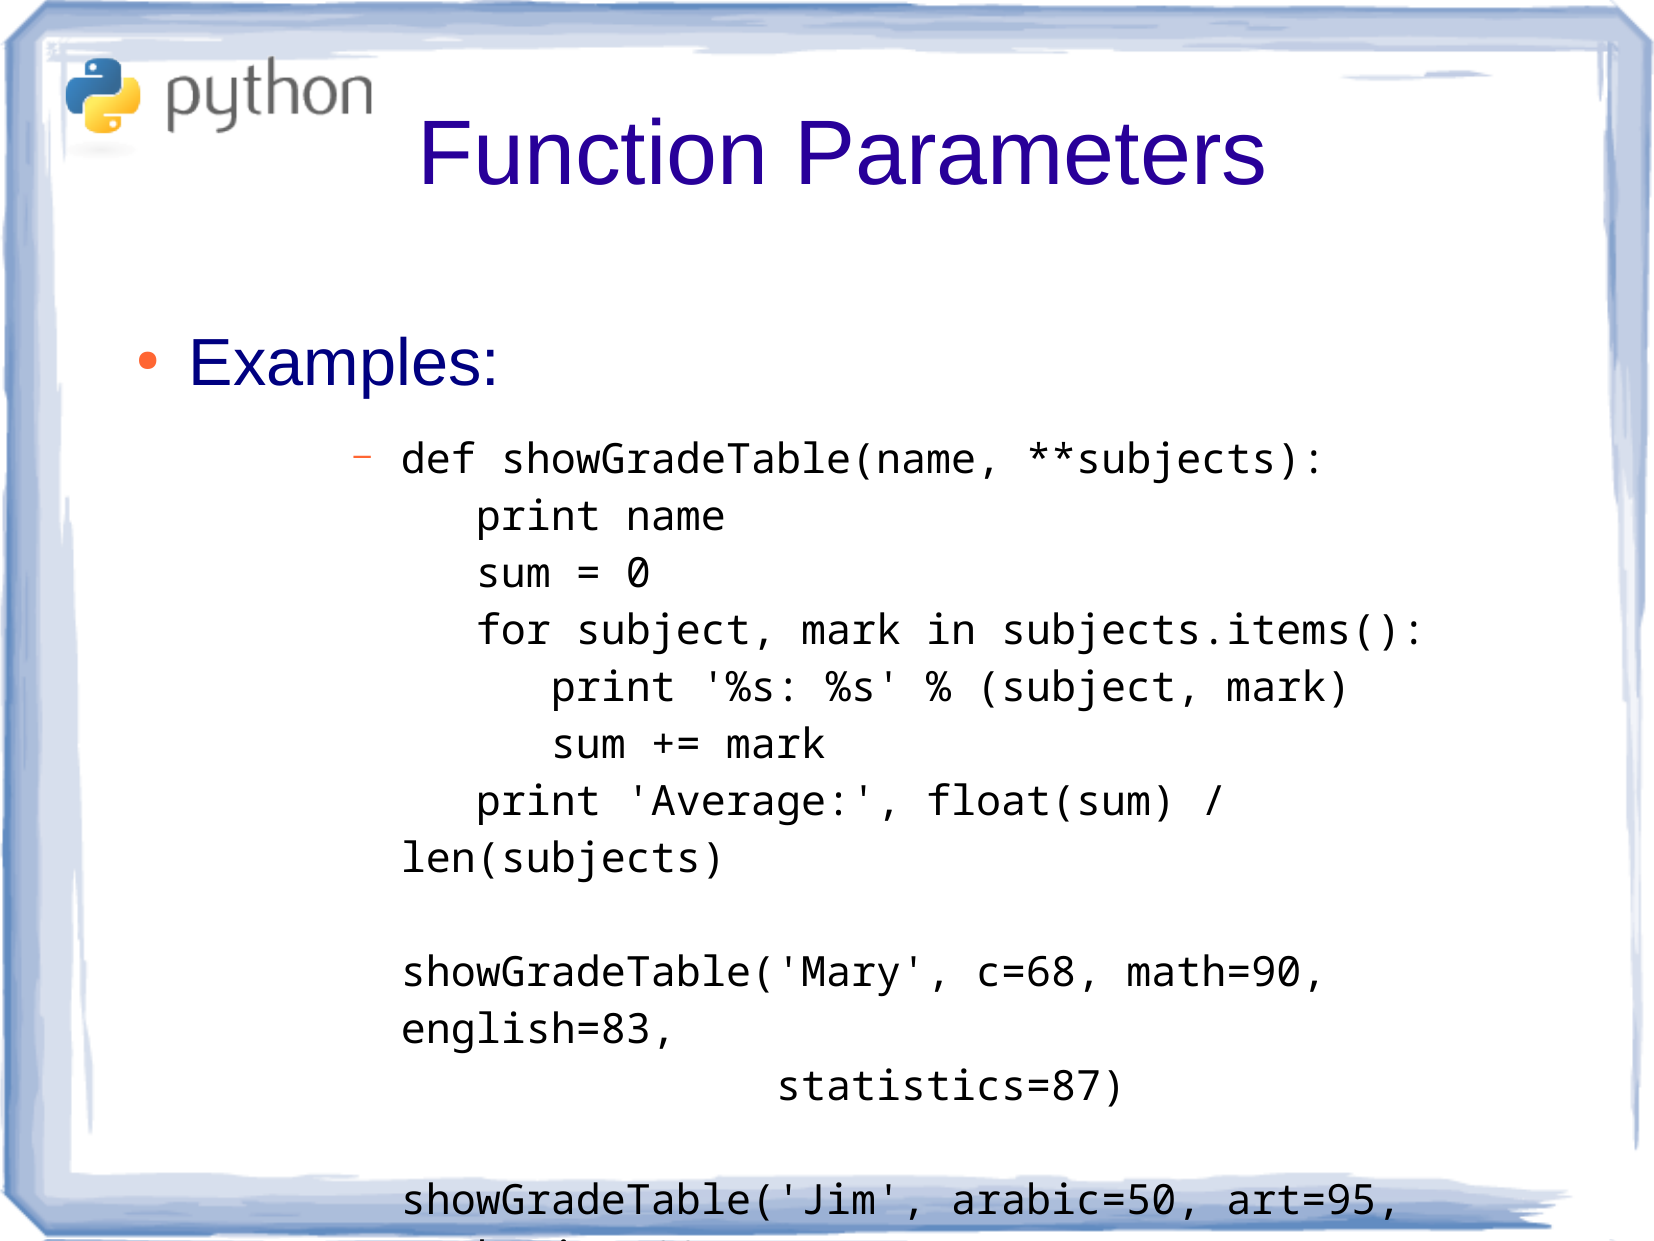

# Function Parameters
Examples:
def showGradeTable(name, **subjects):
	print name
	sum = 0
	for subject, mark in subjects.items():
		print '%s: %s' % (subject, mark)
		sum += mark
	print 'Average:', float(sum) / len(subjects)
showGradeTable('Mary', c=68, math=90, english=83,
 statistics=87)
showGradeTable('Jim', arabic=50, art=95, marketing=80)